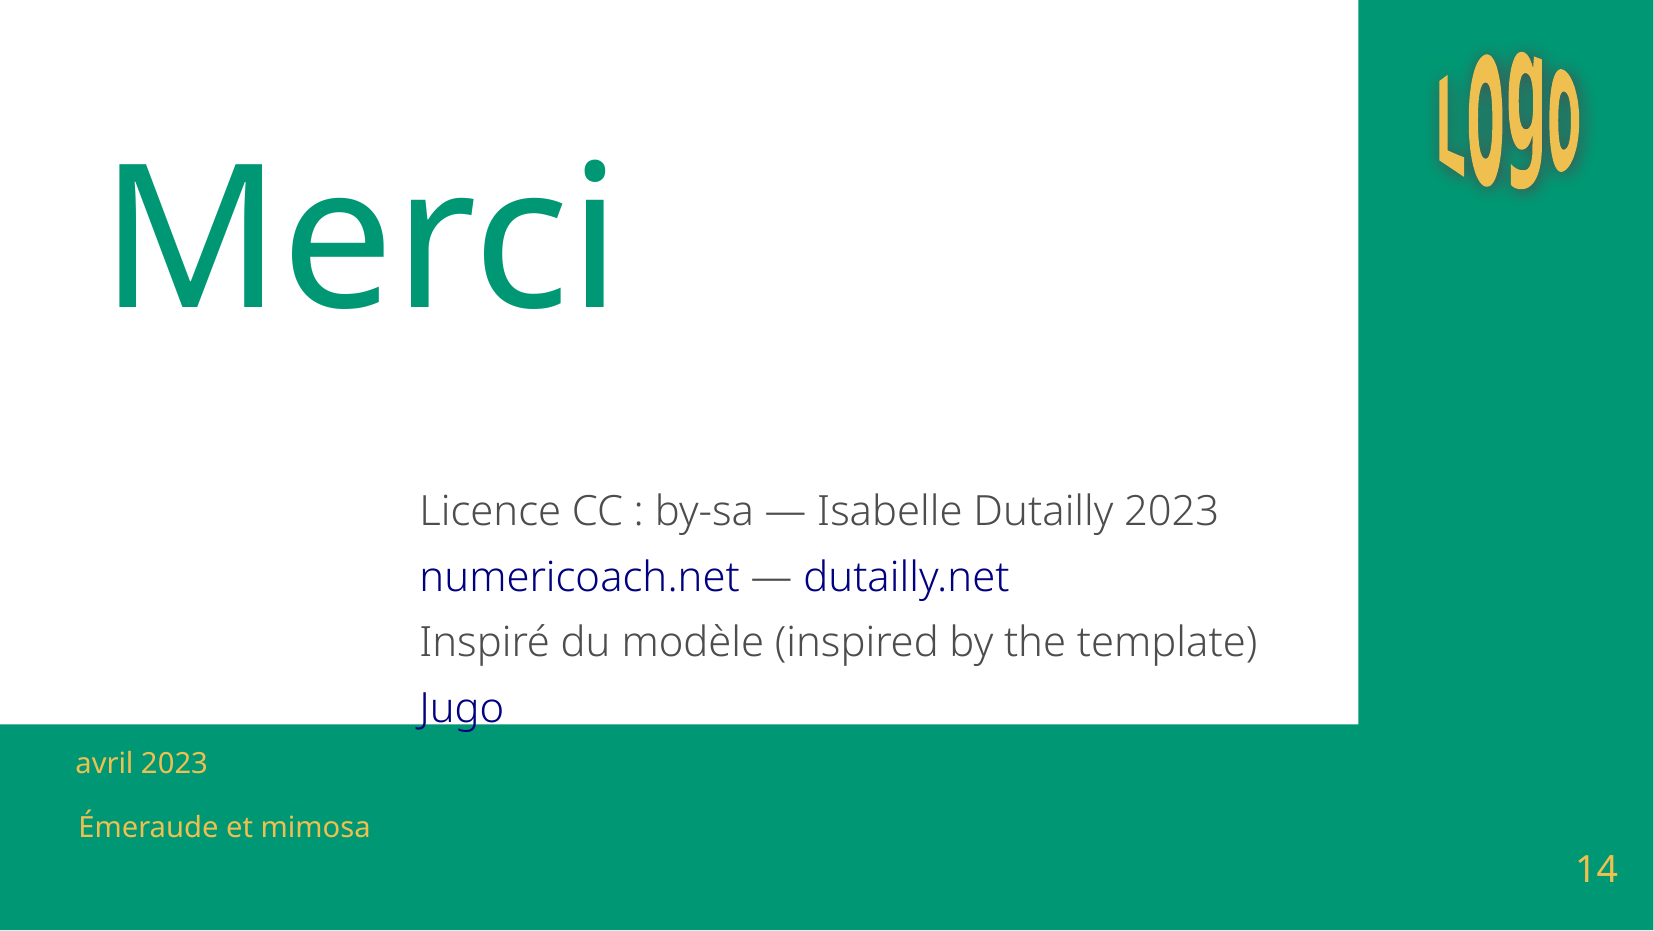

# Merci
Licence CC : by-sa — Isabelle Dutailly 2023 numericoach.net — dutailly.net
Inspiré du modèle (inspired by the template) Jugo
avril 2023
Émeraude et mimosa
14